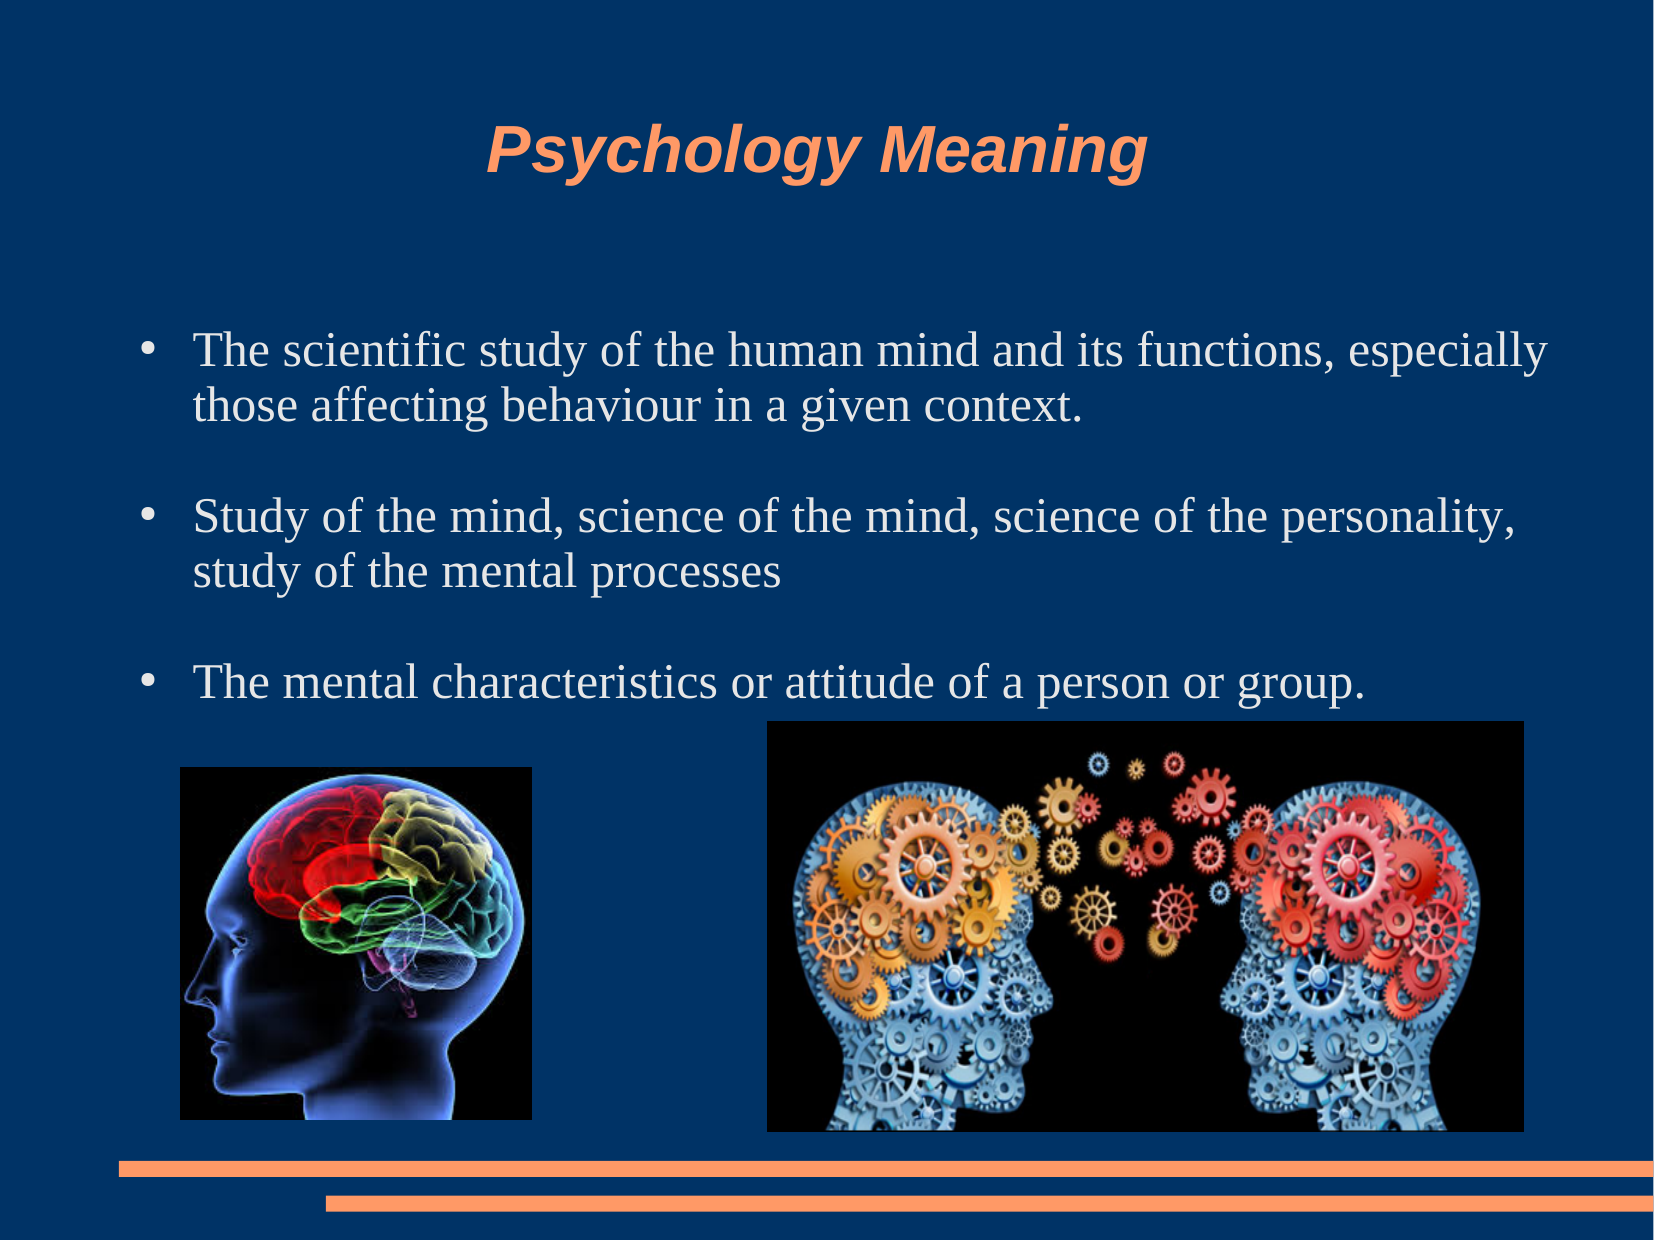

# Psychology Meaning
The scientific study of the human mind and its functions, especially those affecting behaviour in a given context.
Study of the mind, science of the mind, science of the personality, study of the mental processes
The mental characteristics or attitude of a person or group.